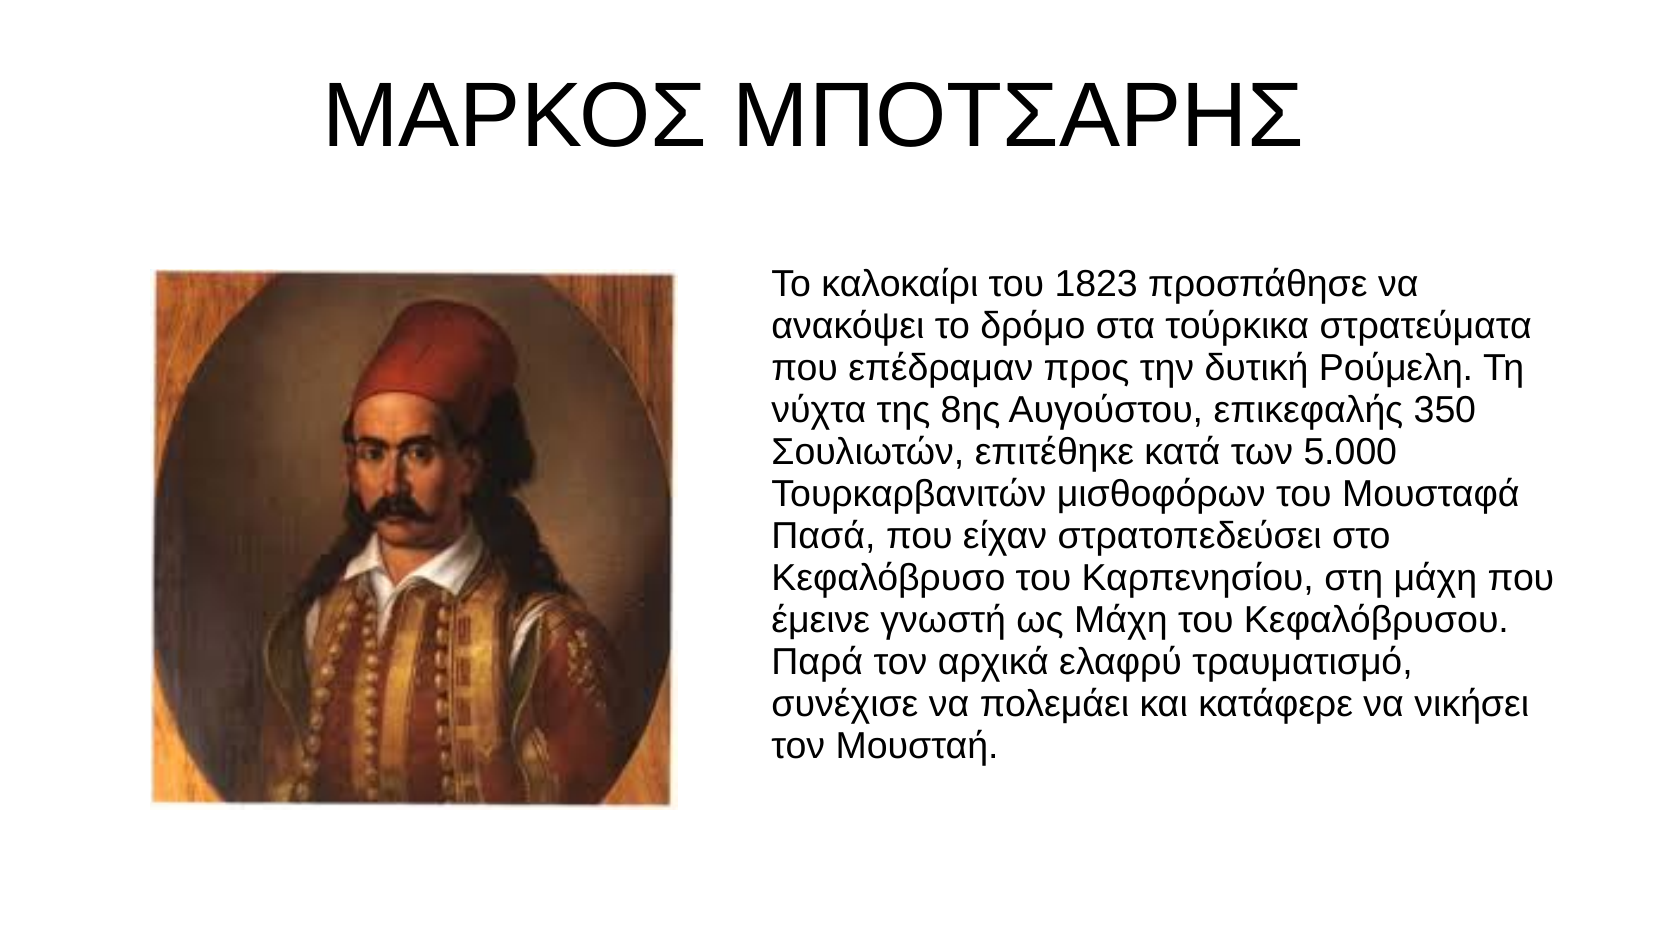

# ΜΑΡΚΟΣ ΜΠΟΤΣΑΡΗΣ
Το καλοκαίρι του 1823 προσπάθησε να ανακόψει το δρόμο στα τούρκικα στρατεύματα που επέδραμαν προς την δυτική Ρούμελη. Τη νύχτα της 8ης Αυγούστου, επικεφαλής 350 Σουλιωτών, επιτέθηκε κατά των 5.000 Τουρκαρβανιτών μισθοφόρων του Μουσταφά Πασά, που είχαν στρατοπεδεύσει στο Κεφαλόβρυσο του Καρπενησίου, στη μάχη που έμεινε γνωστή ως Μάχη του Κεφαλόβρυσου. Παρά τον αρχικά ελαφρύ τραυματισμό, συνέχισε να πολεμάει και κατάφερε να νικήσει τον Μουσταή.